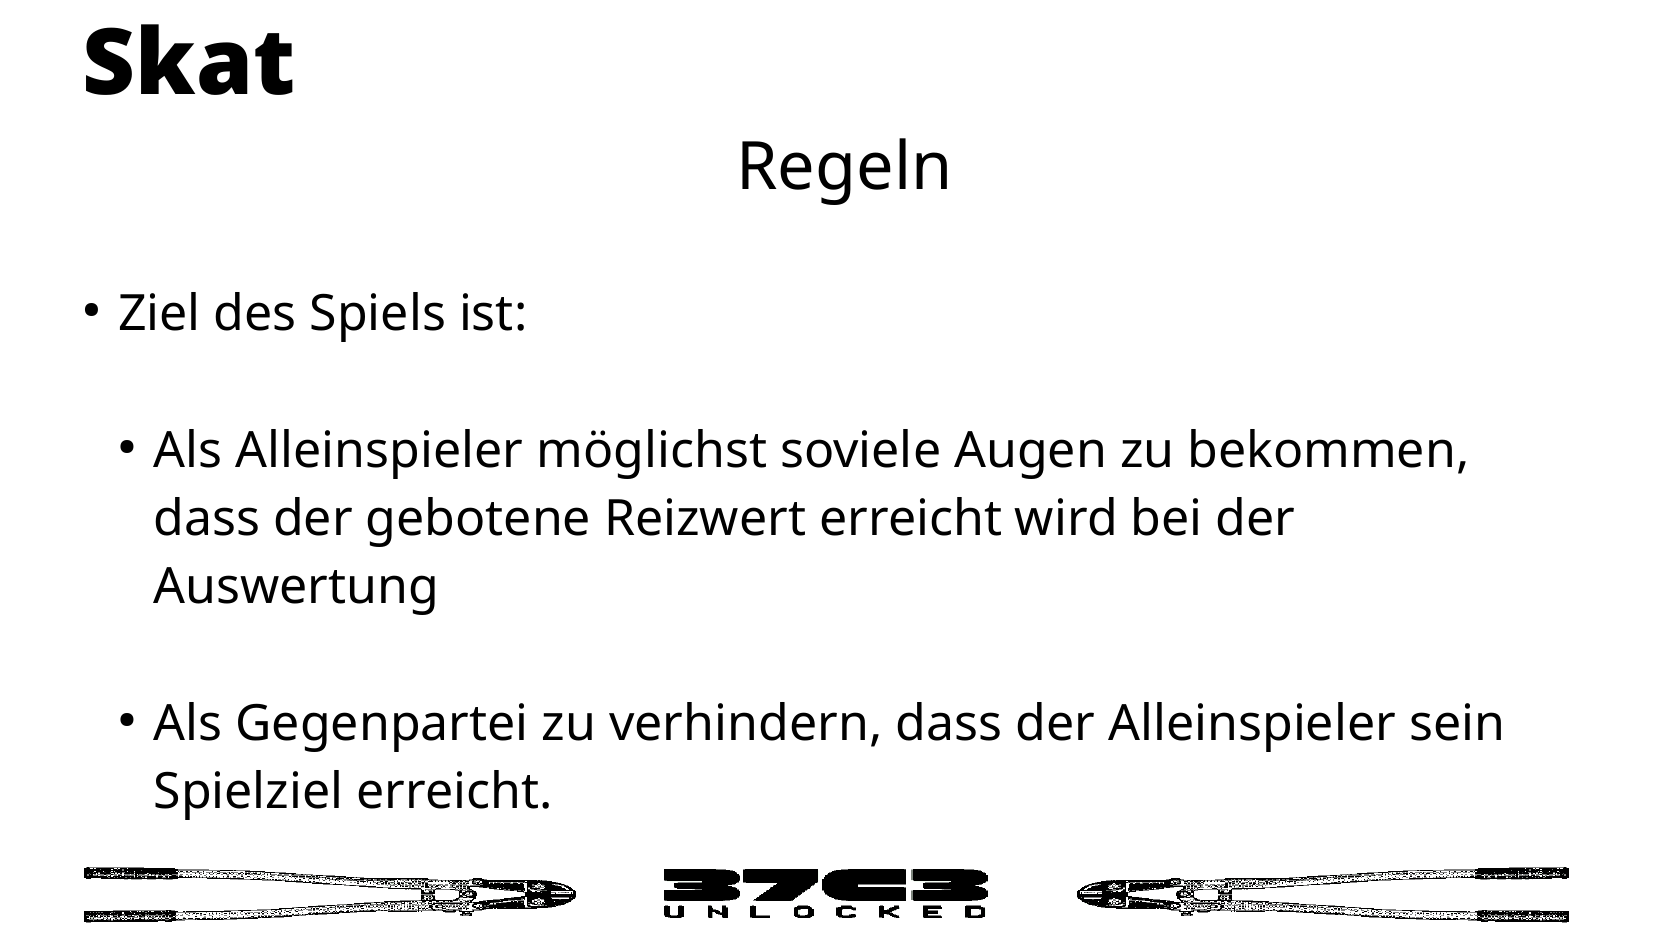

# Skat
Regeln
Ziel des Spiels ist:
Als Alleinspieler möglichst soviele Augen zu bekommen, dass der gebotene Reizwert erreicht wird bei der Auswertung
Als Gegenpartei zu verhindern, dass der Alleinspieler sein Spielziel erreicht.